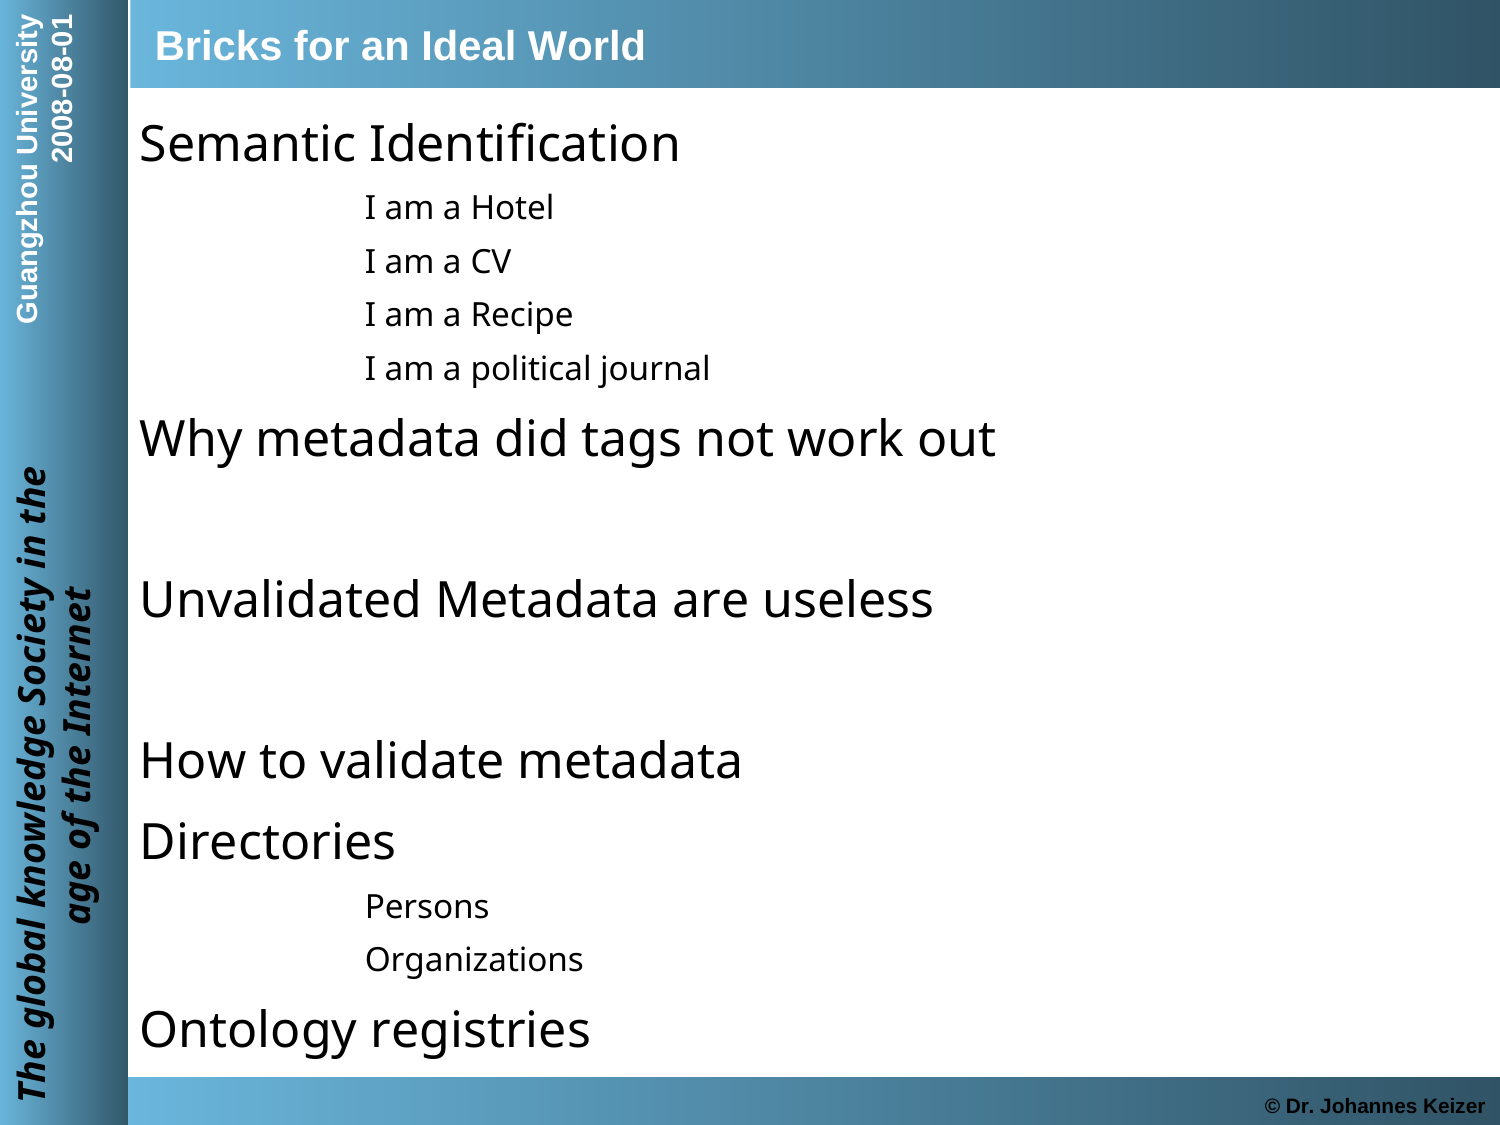

# Bricks for an Ideal World
Semantic Identification
I am a Hotel
I am a CV
I am a Recipe
I am a political journal
Why metadata did tags not work out
Unvalidated Metadata are useless
How to validate metadata
Directories
Persons
Organizations
Ontology registries